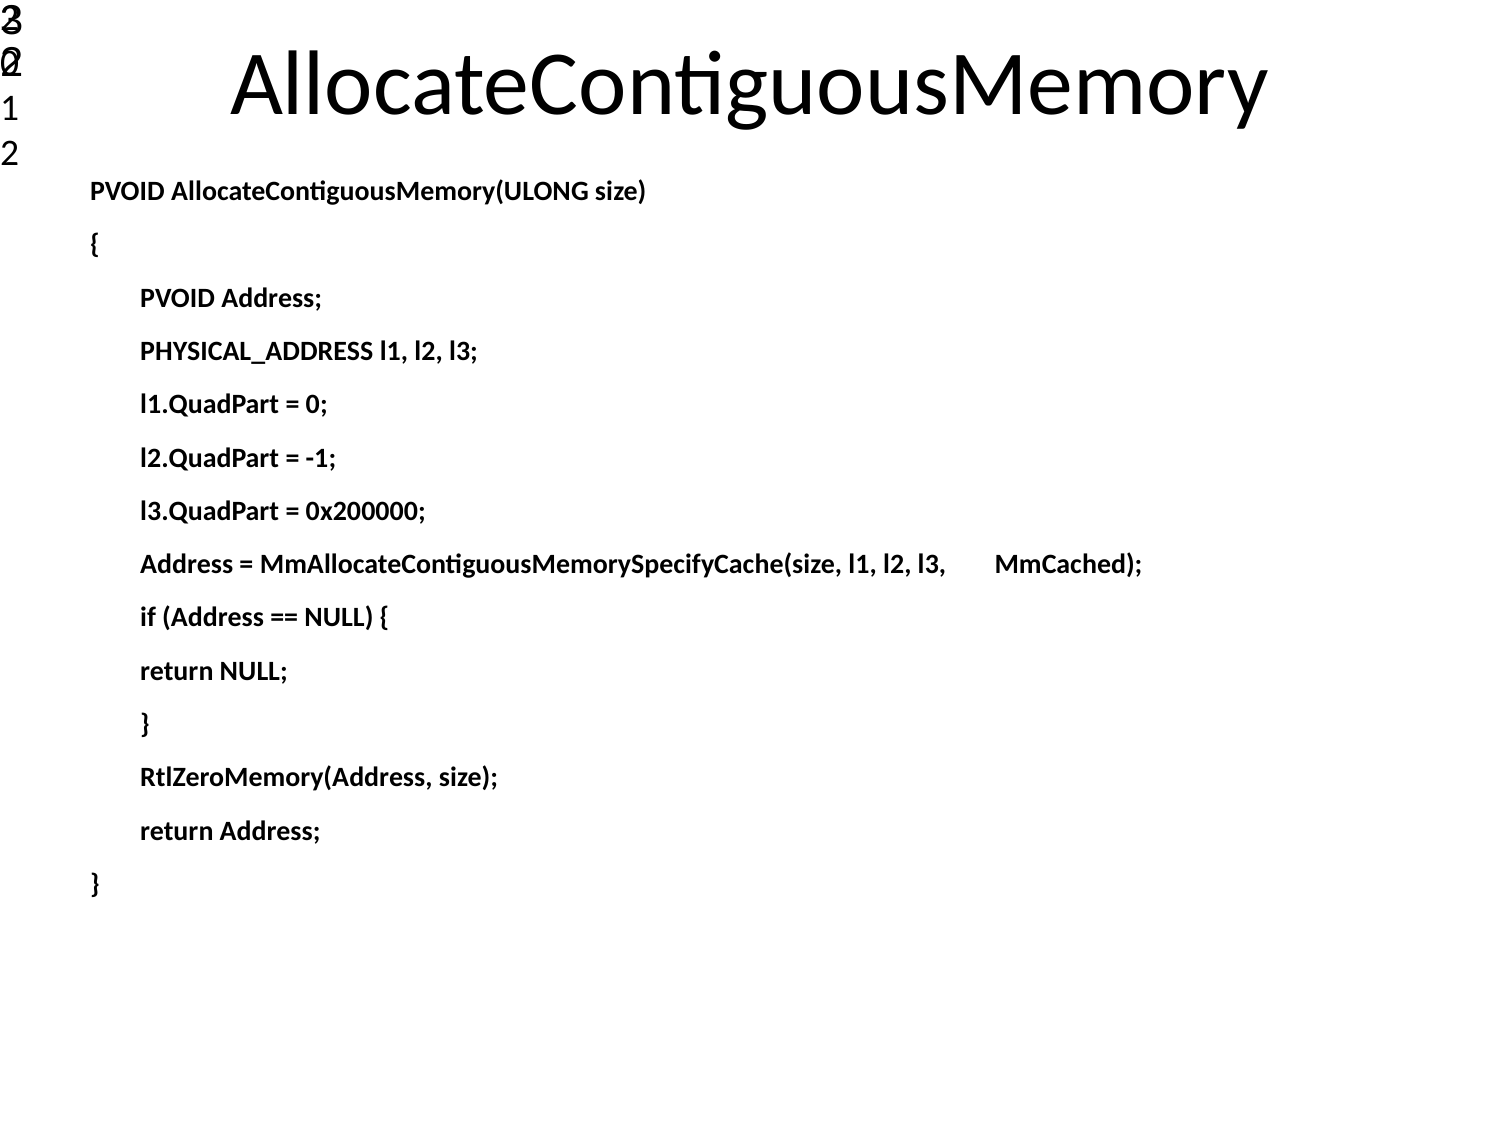

2012
# AllocateContiguousMemory
PVOID AllocateContiguousMemory(ULONG size)
{
 	PVOID Address;
 	PHYSICAL_ADDRESS l1, l2, l3;
 	l1.QuadPart = 0;
 	l2.QuadPart = -1;
 	l3.QuadPart = 0x200000;
 	Address = MmAllocateContiguousMemorySpecifyCache(size, l1, l2, l3, 														MmCached);
 	if (Address == NULL) {
 	return NULL;
 	}
 	RtlZeroMemory(Address, size);
 	return Address;
}